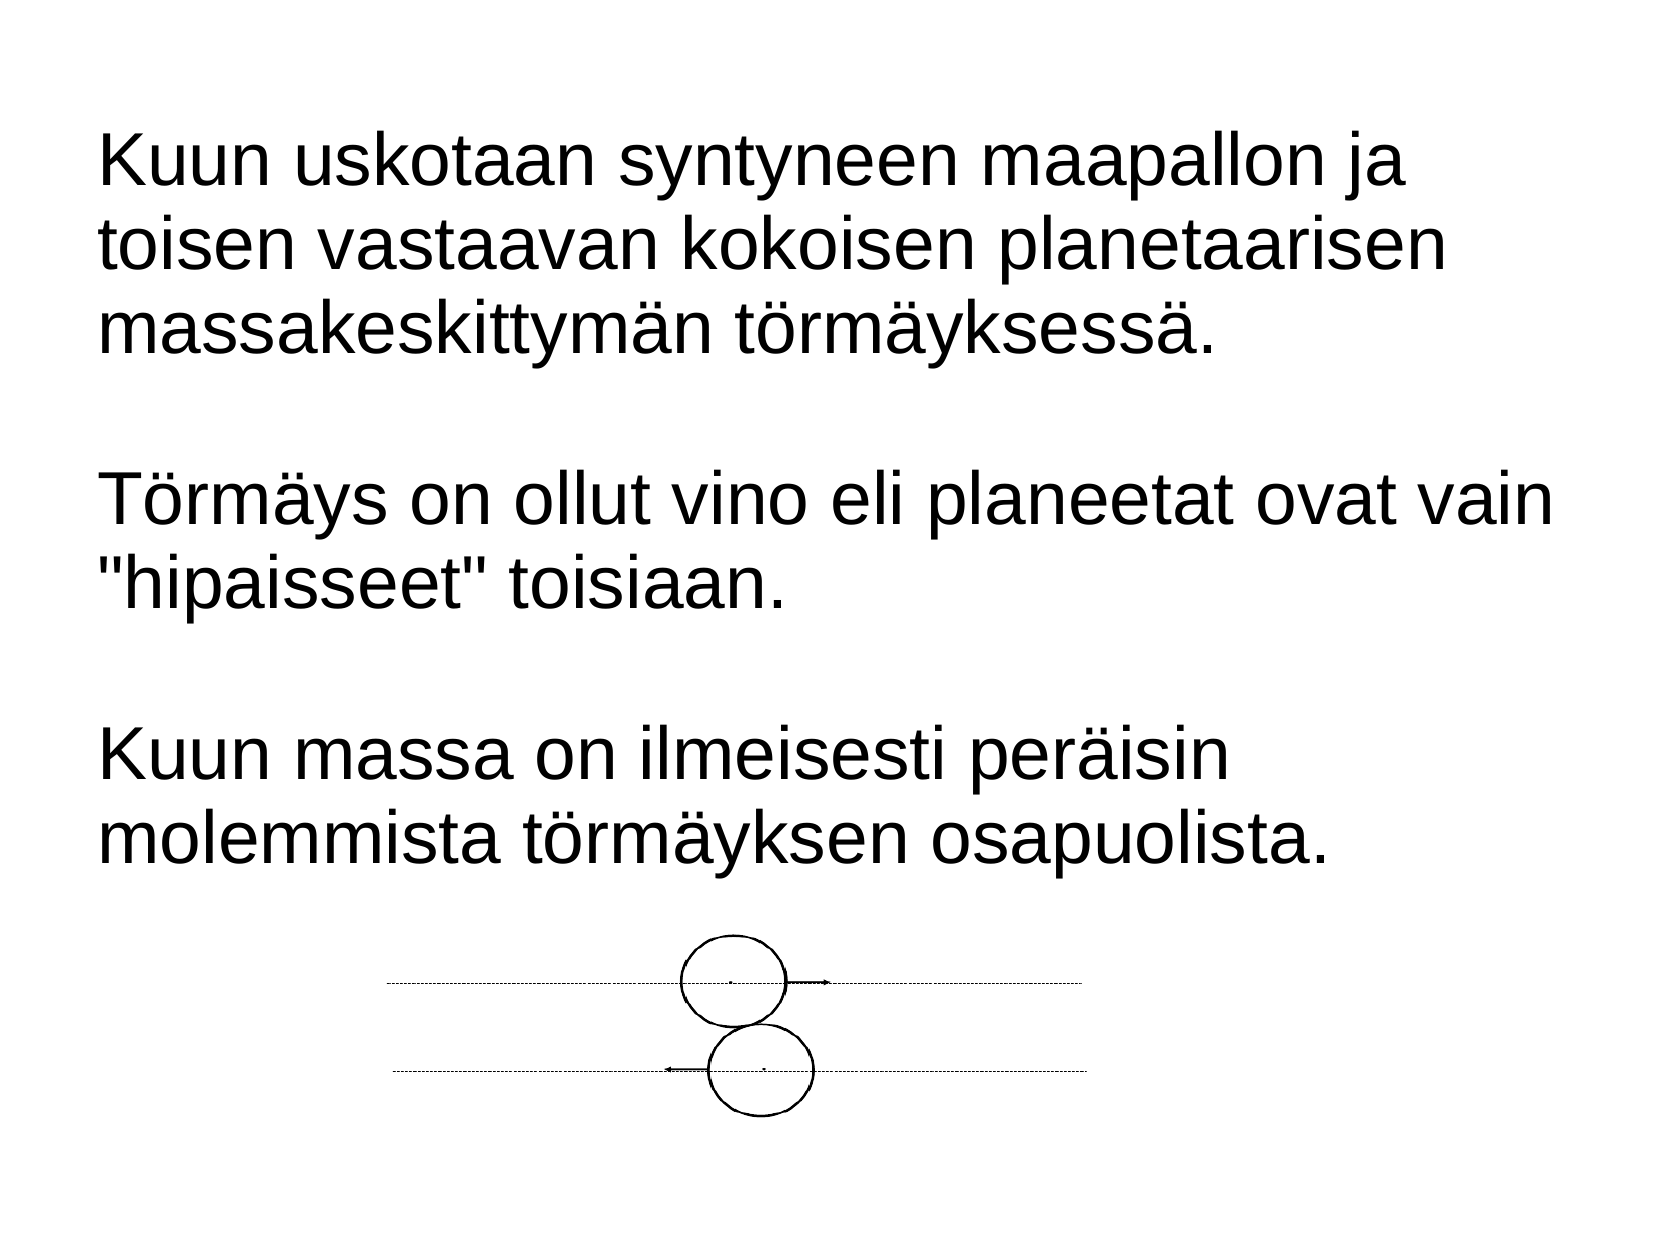

Kuun uskotaan syntyneen maapallon ja
toisen vastaavan kokoisen planetaarisen
massakeskittymän törmäyksessä.
Törmäys on ollut vino eli planeetat ovat vain
"hipaisseet" toisiaan.
Kuun massa on ilmeisesti peräisin
molemmista törmäyksen osapuolista.